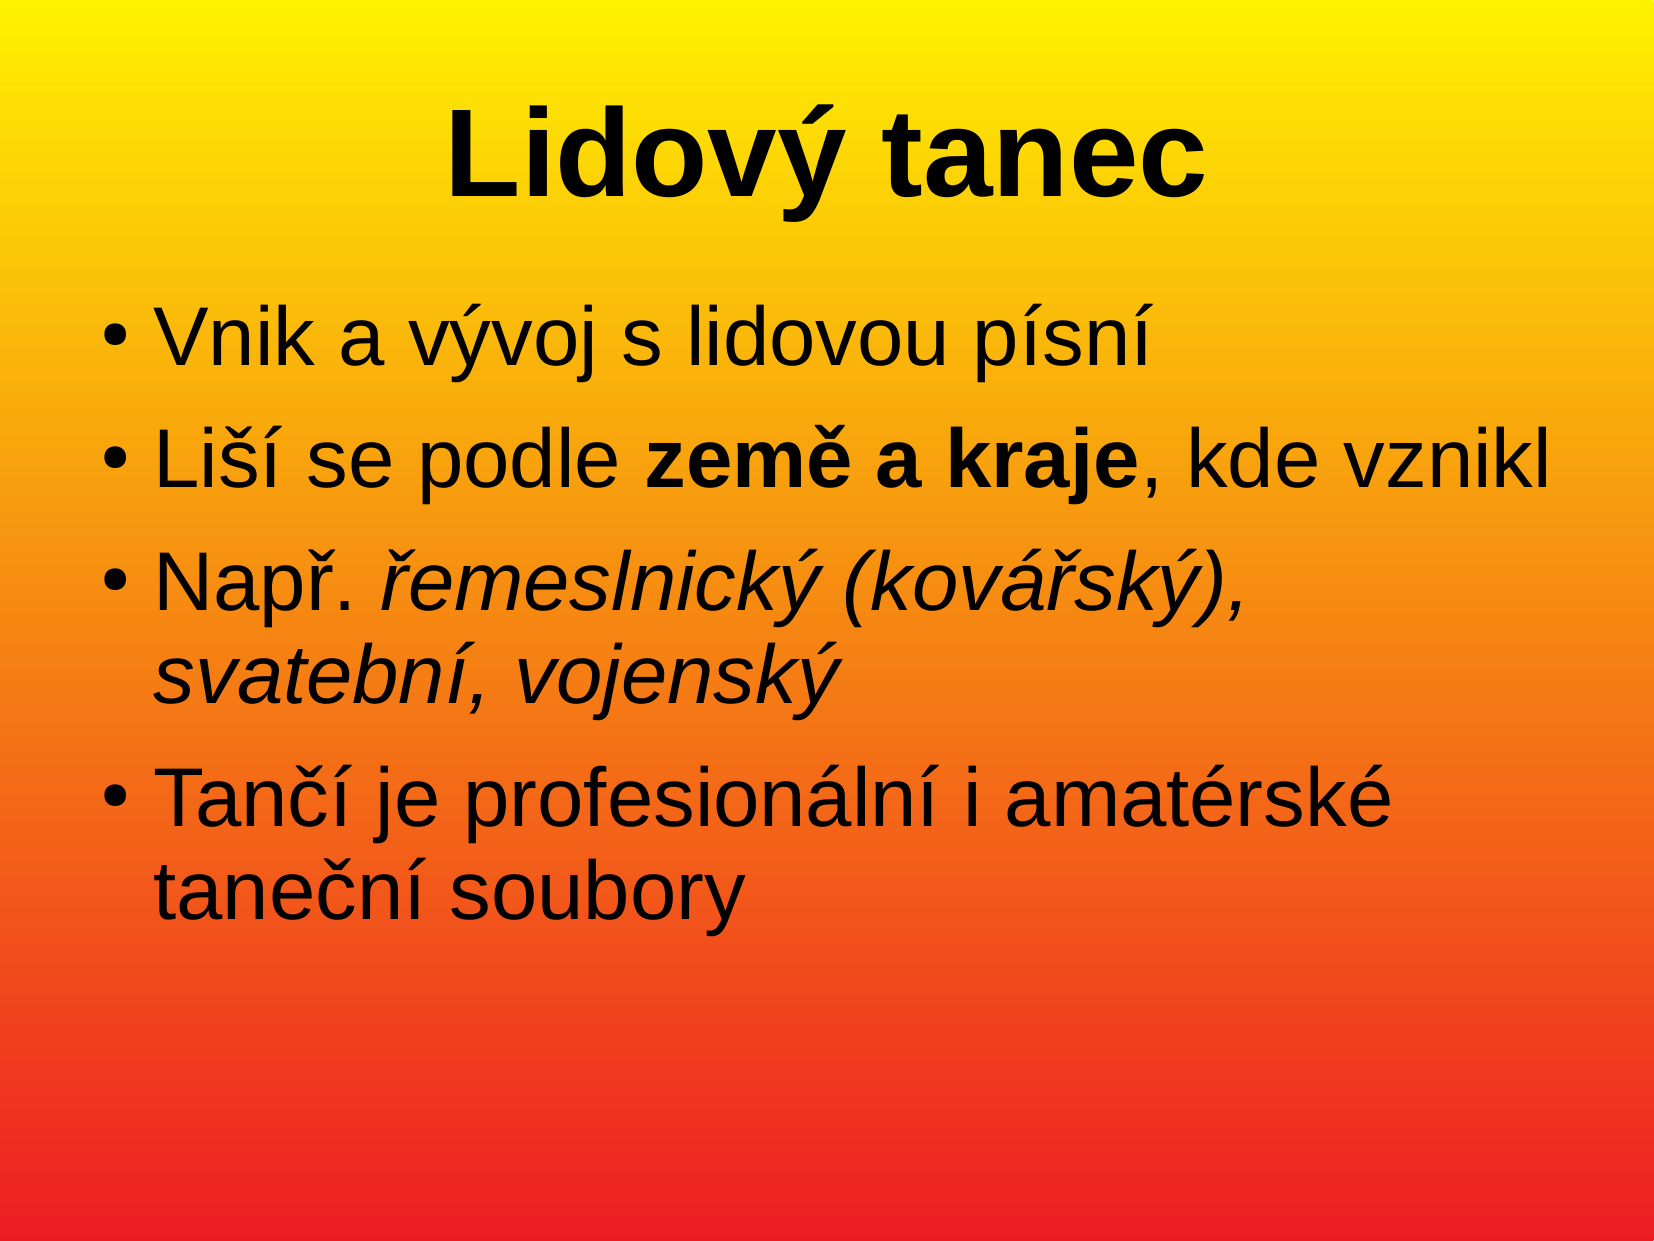

# Lidový tanec
Vnik a vývoj s lidovou písní
Liší se podle země a kraje, kde vznikl
Např. řemeslnický (kovářský), svatební, vojenský
Tančí je profesionální i amatérské taneční soubory